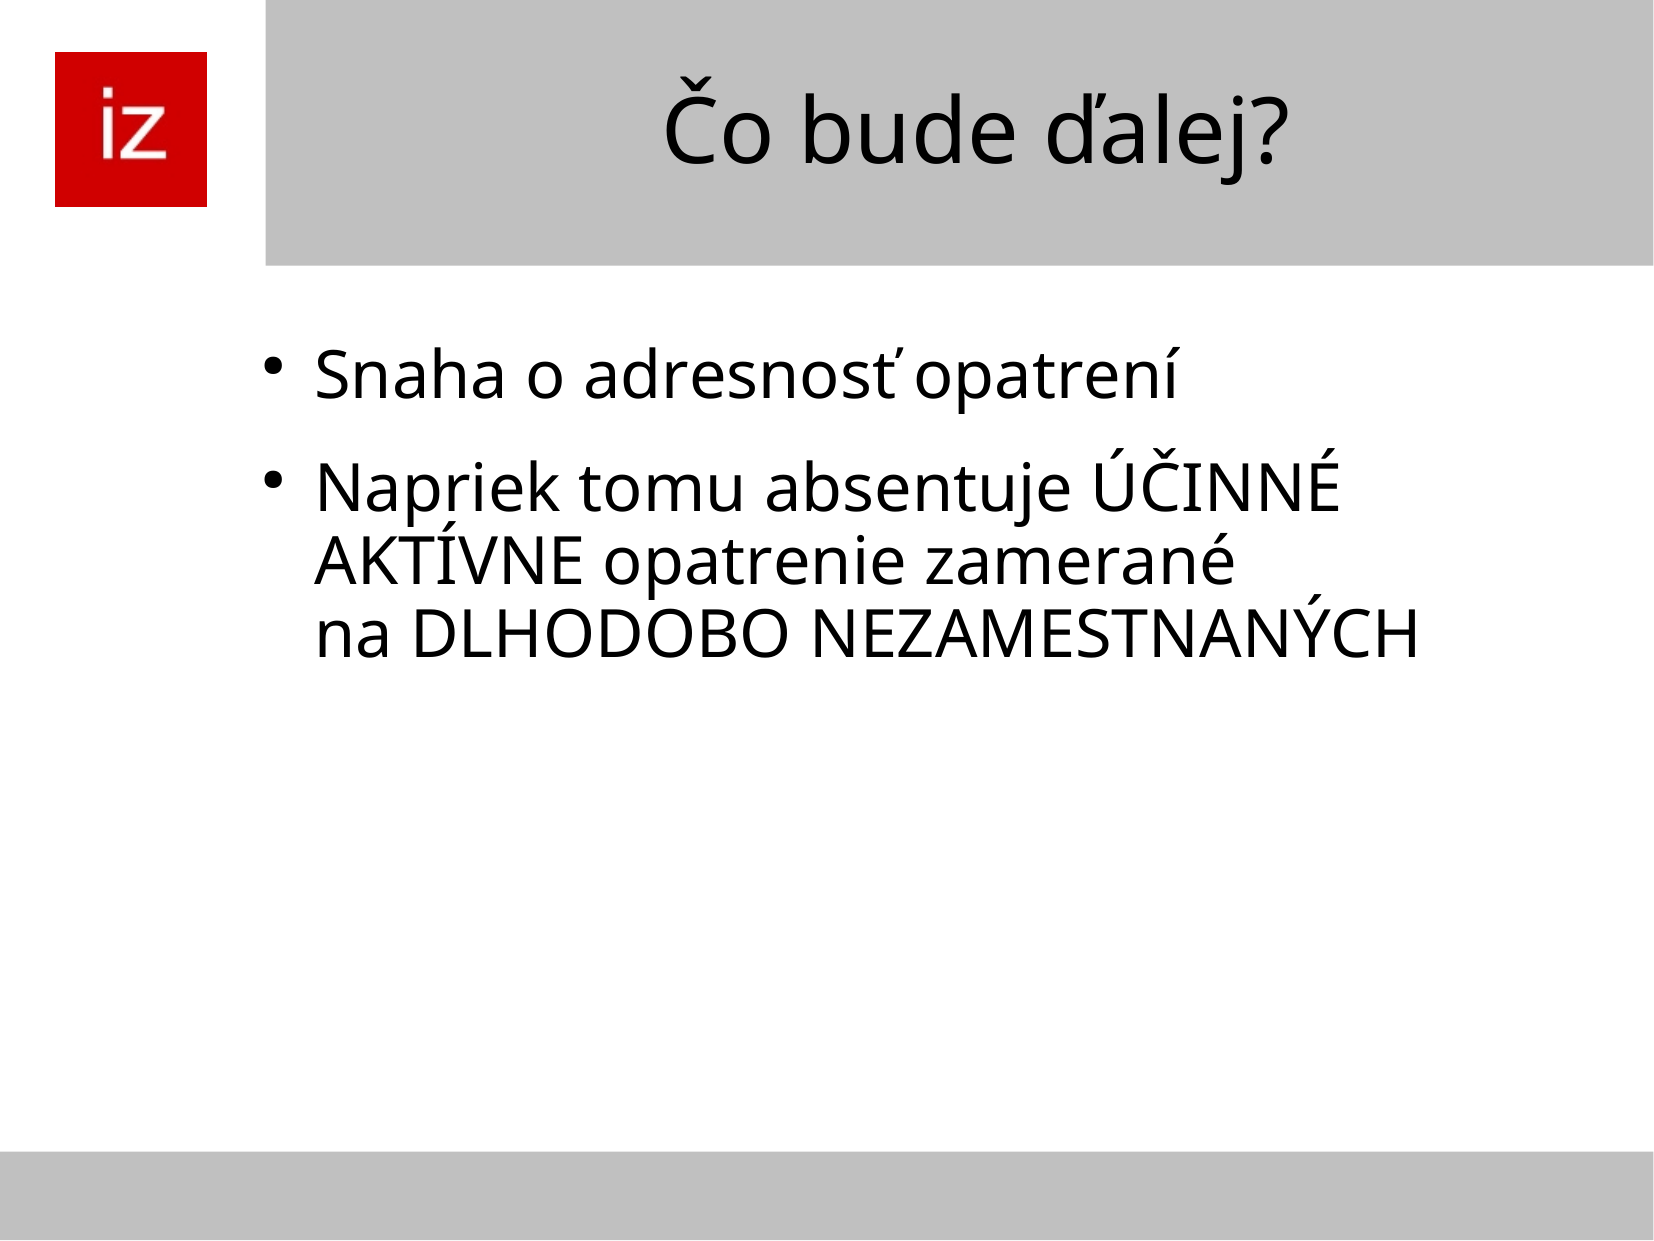

# Čo bude ďalej?
Snaha o adresnosť opatrení
Napriek tomu absentuje ÚČINNÉ AKTÍVNE opatrenie zamerané na DLHODOBO NEZAMESTNANÝCH